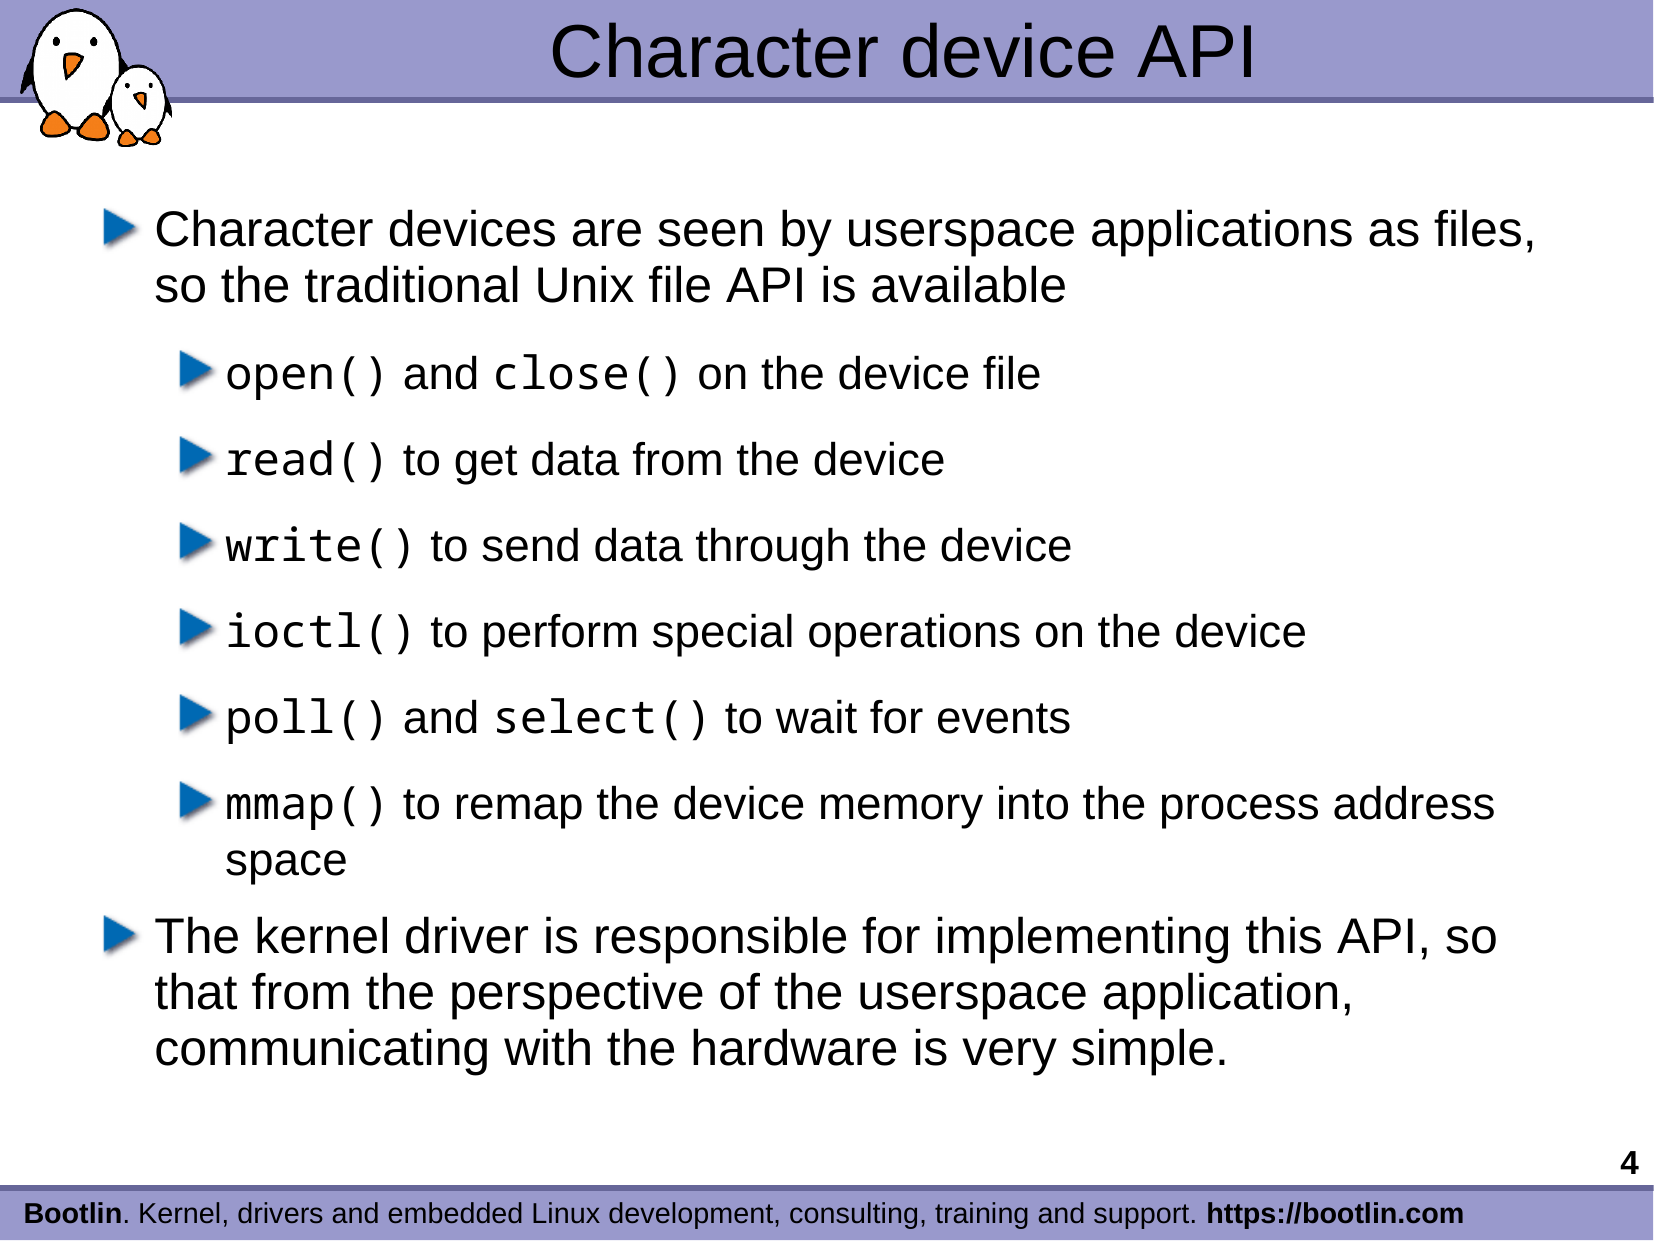

# Character device API
Character devices are seen by userspace applications as files, so the traditional Unix file API is available
open() and close() on the device file
read() to get data from the device
write() to send data through the device
ioctl() to perform special operations on the device
poll() and select() to wait for events
mmap() to remap the device memory into the process address space
The kernel driver is responsible for implementing this API, so that from the perspective of the userspace application, communicating with the hardware is very simple.